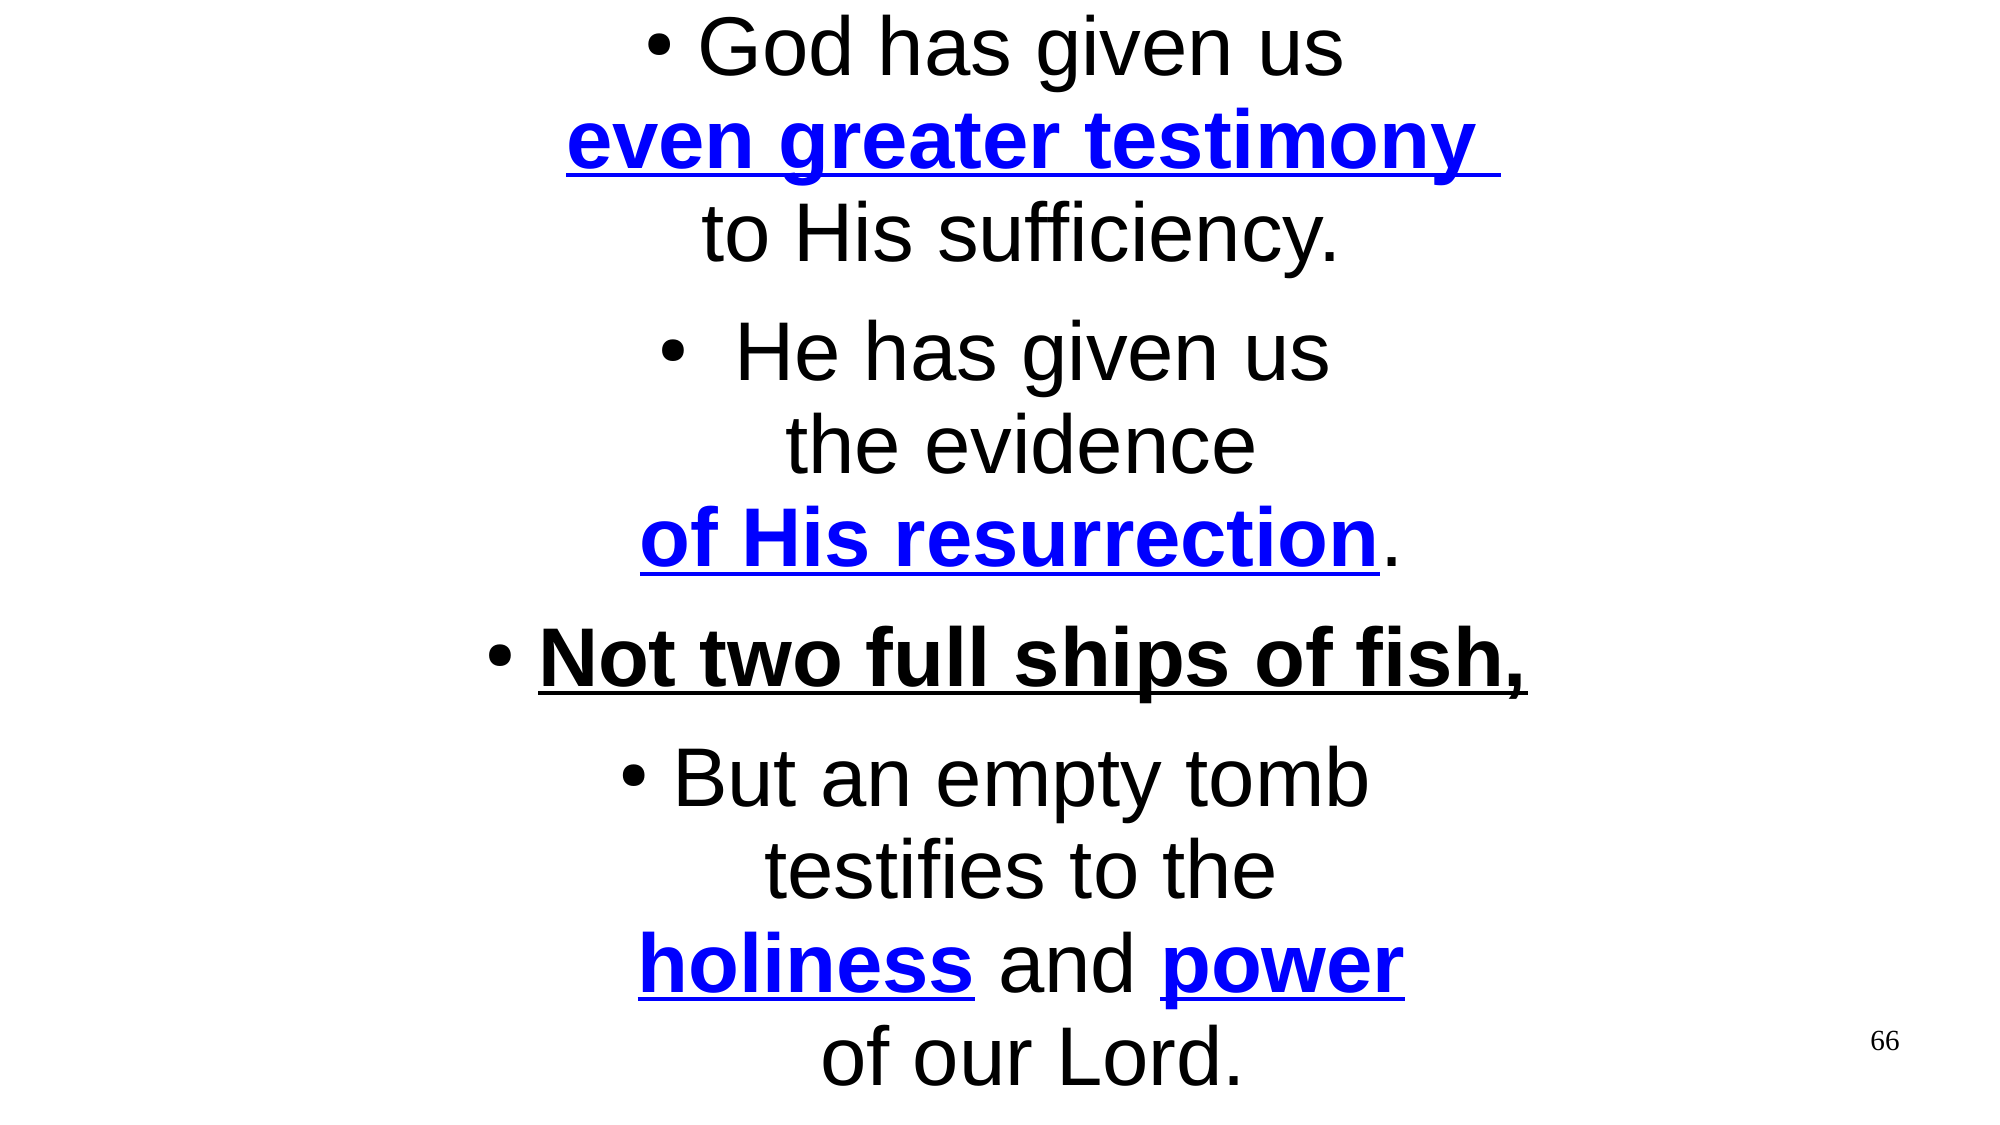

# God has given us even greater testimony to His sufficiency.
 He has given us
the evidence
of His resurrection.
Not two full ships of fish,
But an empty tomb
testifies to the
holiness and power
of our Lord.
66